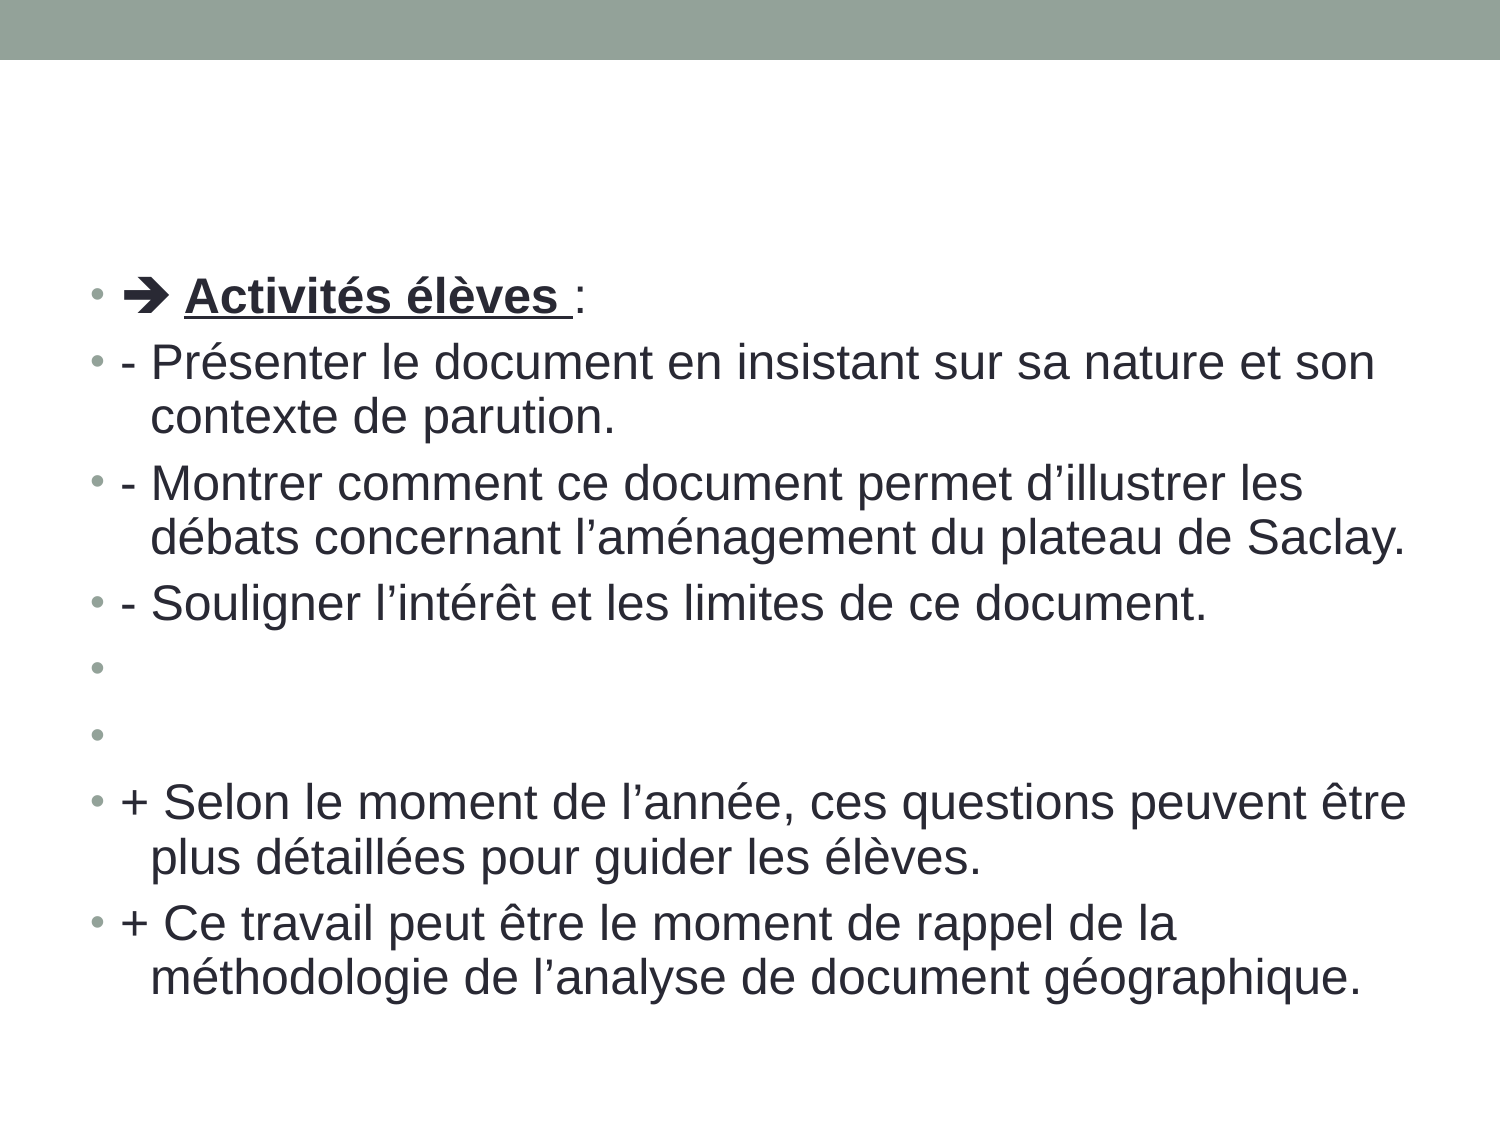

#  Activités élèves :
- Présenter le document en insistant sur sa nature et son contexte de parution.
- Montrer comment ce document permet d’illustrer les débats concernant l’aménagement du plateau de Saclay.
- Souligner l’intérêt et les limites de ce document.
+ Selon le moment de l’année, ces questions peuvent être plus détaillées pour guider les élèves.
+ Ce travail peut être le moment de rappel de la méthodologie de l’analyse de document géographique.